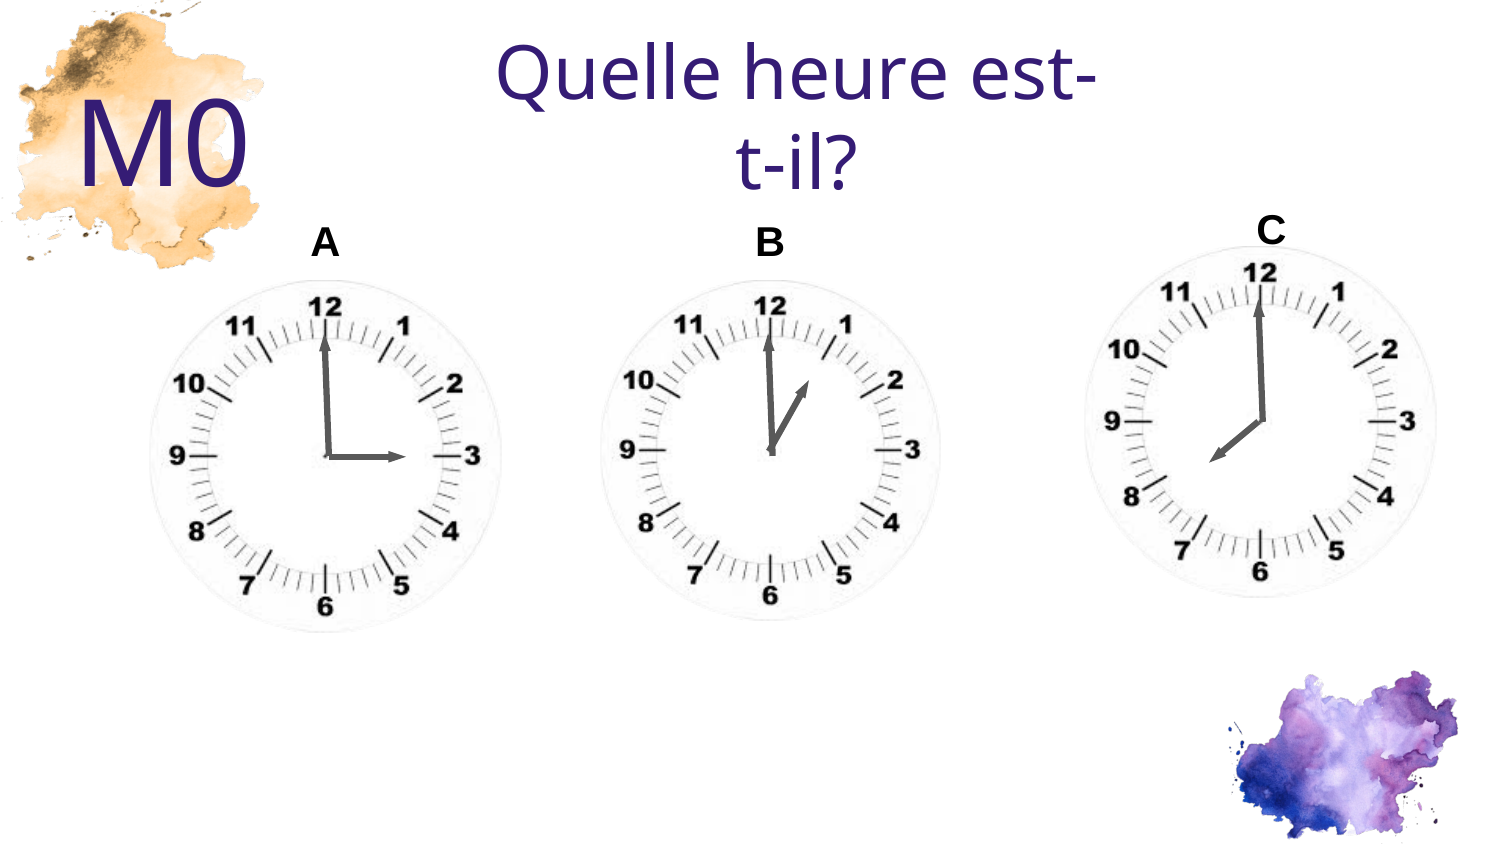

Quelle heure est-t-il?
M0
C
A
B